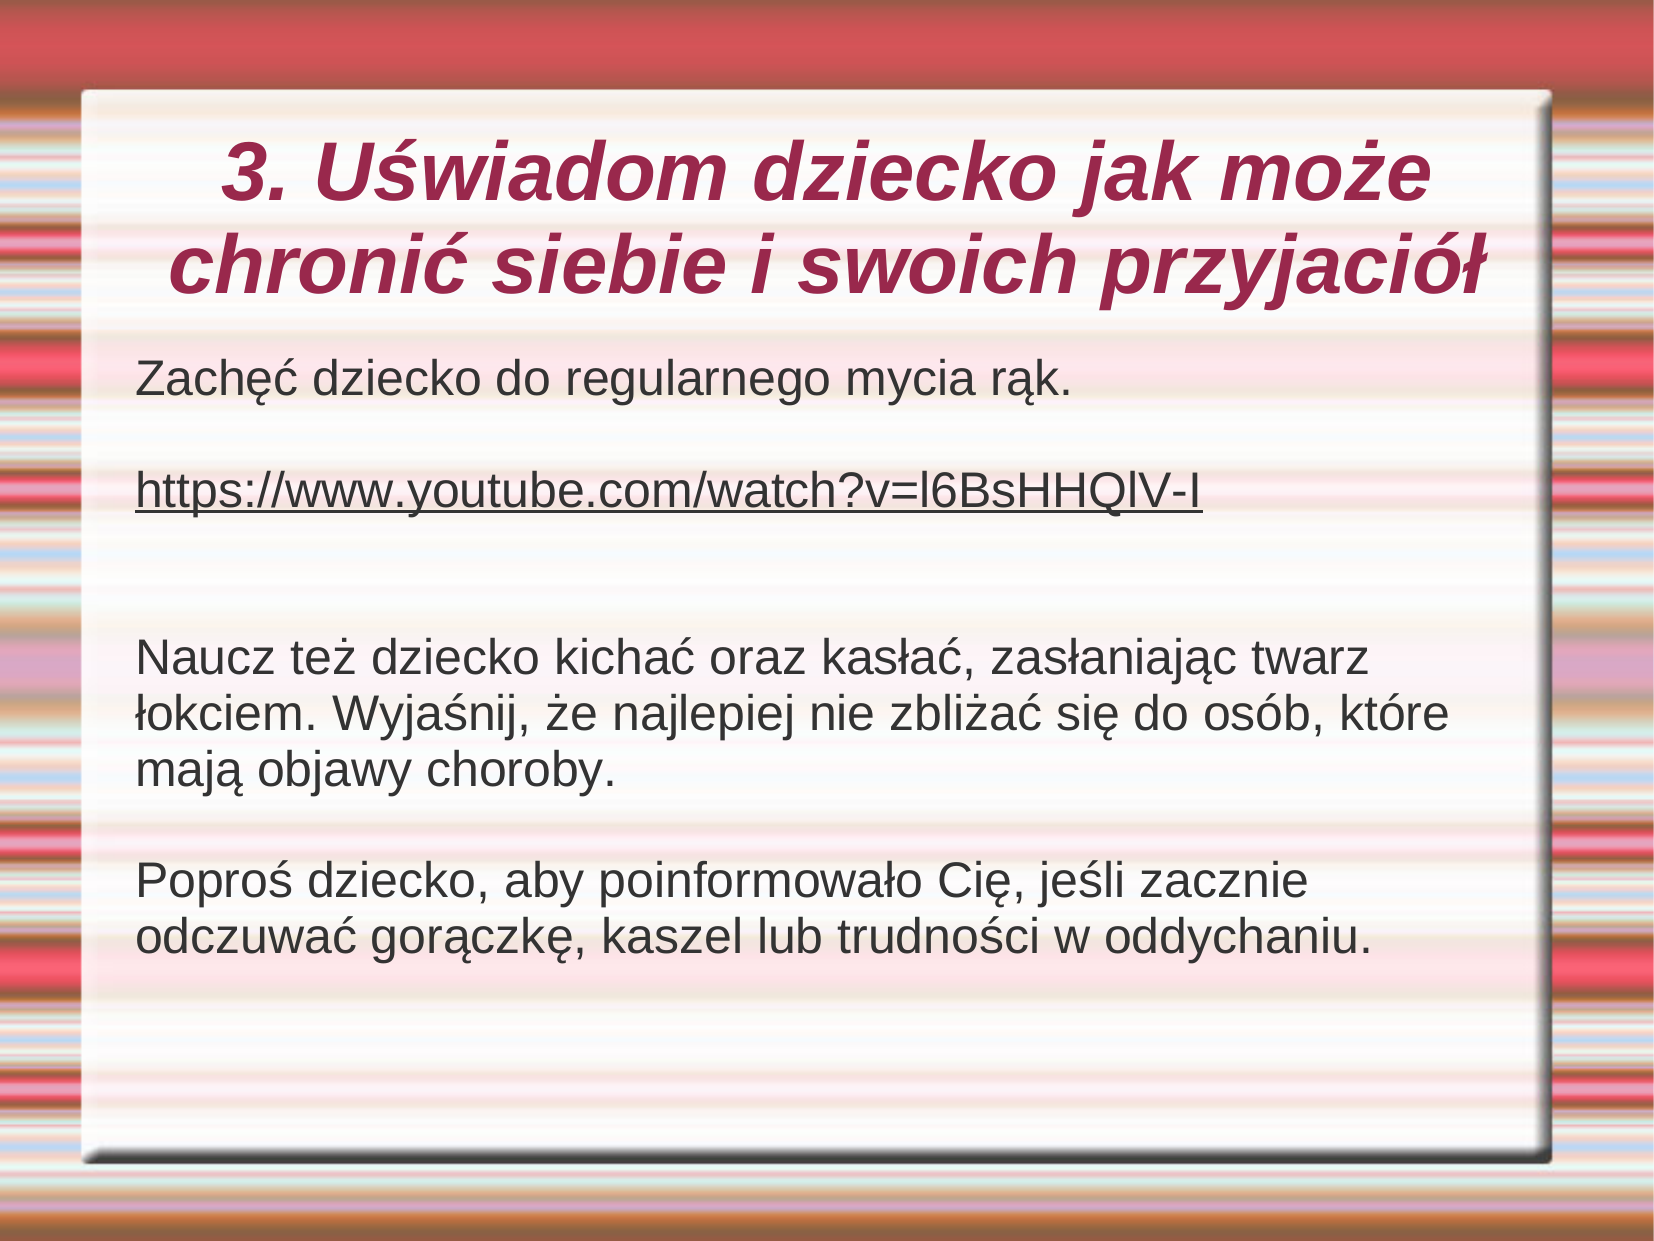

# 3. Uświadom dziecko jak może chronić siebie i swoich przyjaciół
Zachęć dziecko do regularnego mycia rąk.
https://www.youtube.com/watch?v=l6BsHHQlV-I
Naucz też dziecko kichać oraz kasłać, zasłaniając twarz łokciem. Wyjaśnij, że najlepiej nie zbliżać się do osób, które mają objawy choroby.
Poproś dziecko, aby poinformowało Cię, jeśli zacznie odczuwać gorączkę, kaszel lub trudności w oddychaniu.